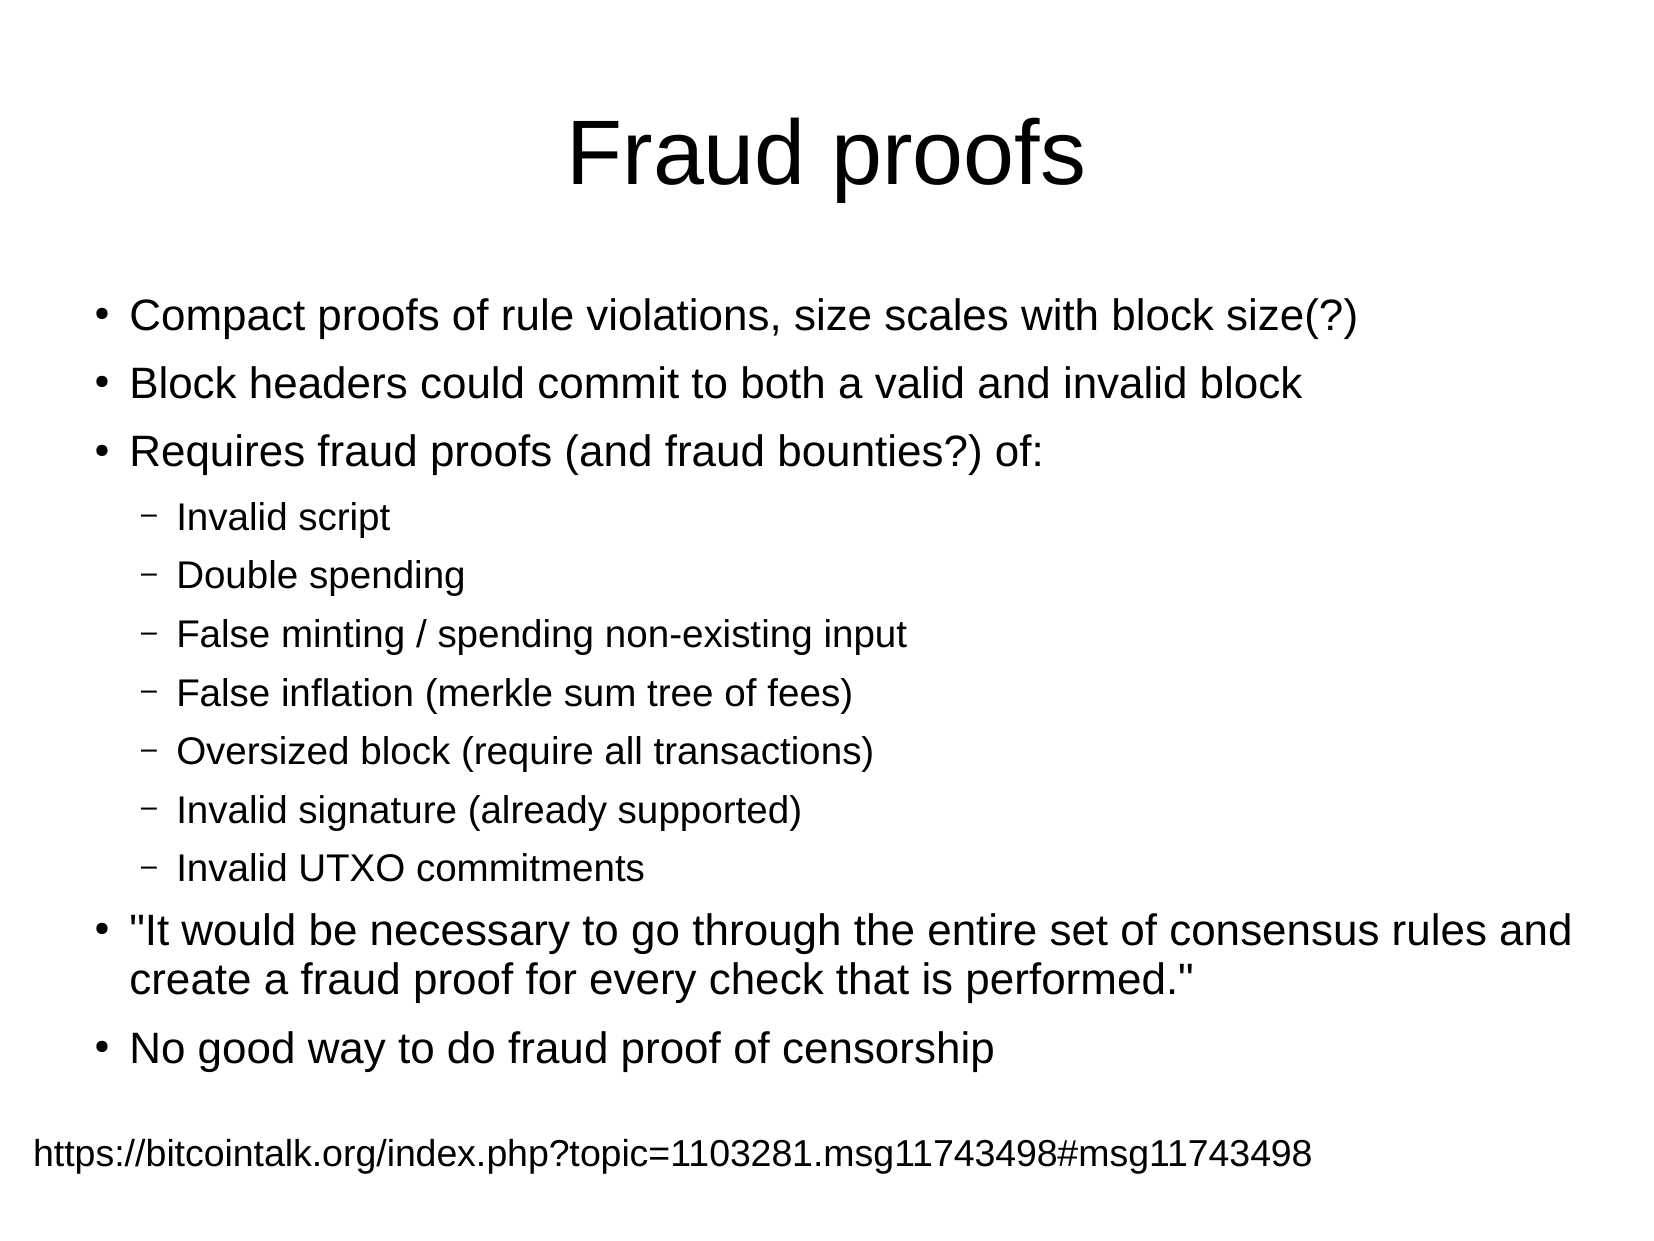

# Fraud proofs
Compact proofs of rule violations, size scales with block size(?)
Block headers could commit to both a valid and invalid block
Requires fraud proofs (and fraud bounties?) of:
Invalid script
Double spending
False minting / spending non-existing input
False inflation (merkle sum tree of fees)
Oversized block (require all transactions)
Invalid signature (already supported)
Invalid UTXO commitments
"It would be necessary to go through the entire set of consensus rules and create a fraud proof for every check that is performed."
No good way to do fraud proof of censorship
https://bitcointalk.org/index.php?topic=1103281.msg11743498#msg11743498